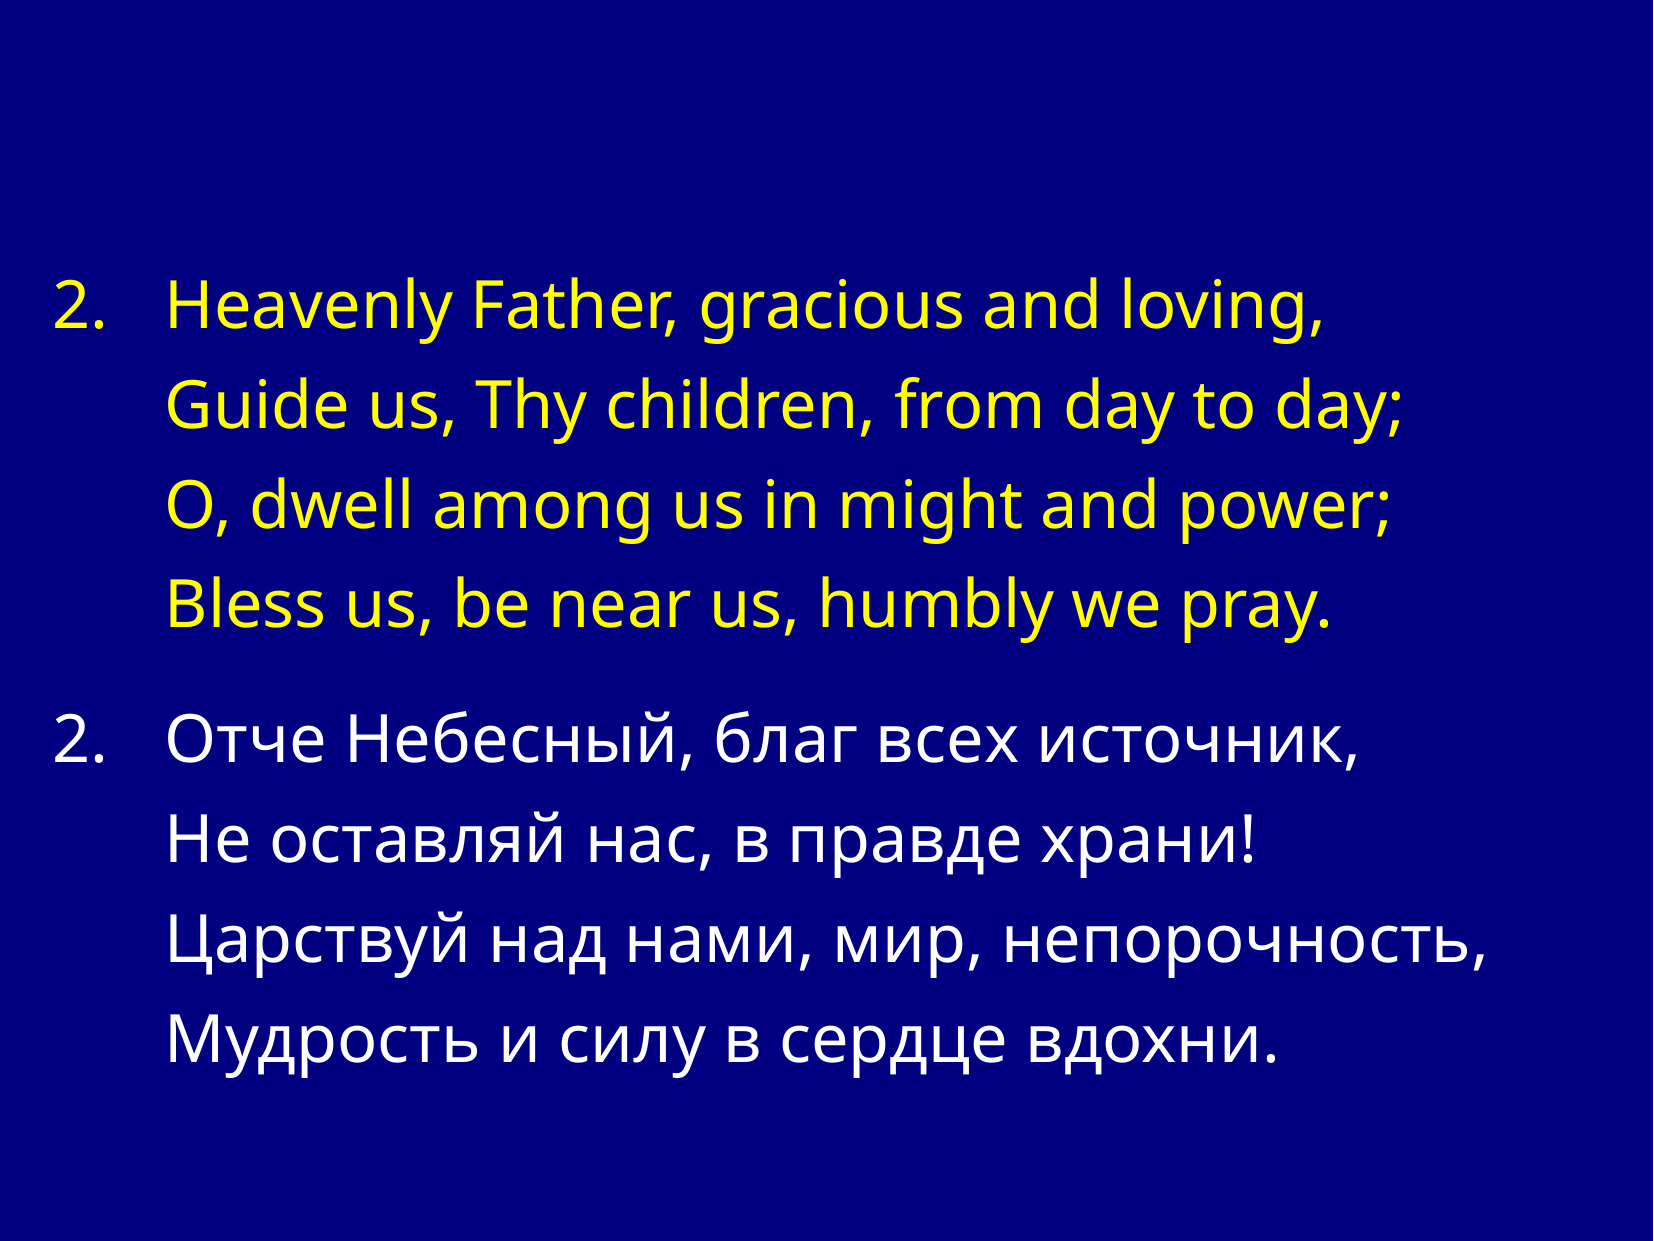

2.	Heavenly Father, gracious and loving,
	Guide us, Thy children, from day to day;
	O, dwell among us in might and power;
	Bless us, be near us, humbly we pray.
2.	Отче Небесный, благ всех источник,
	Не оставляй нас, в правде храни!
	Царствуй над нами, мир, непорочность,
	Мудрость и силу в сердце вдохни.